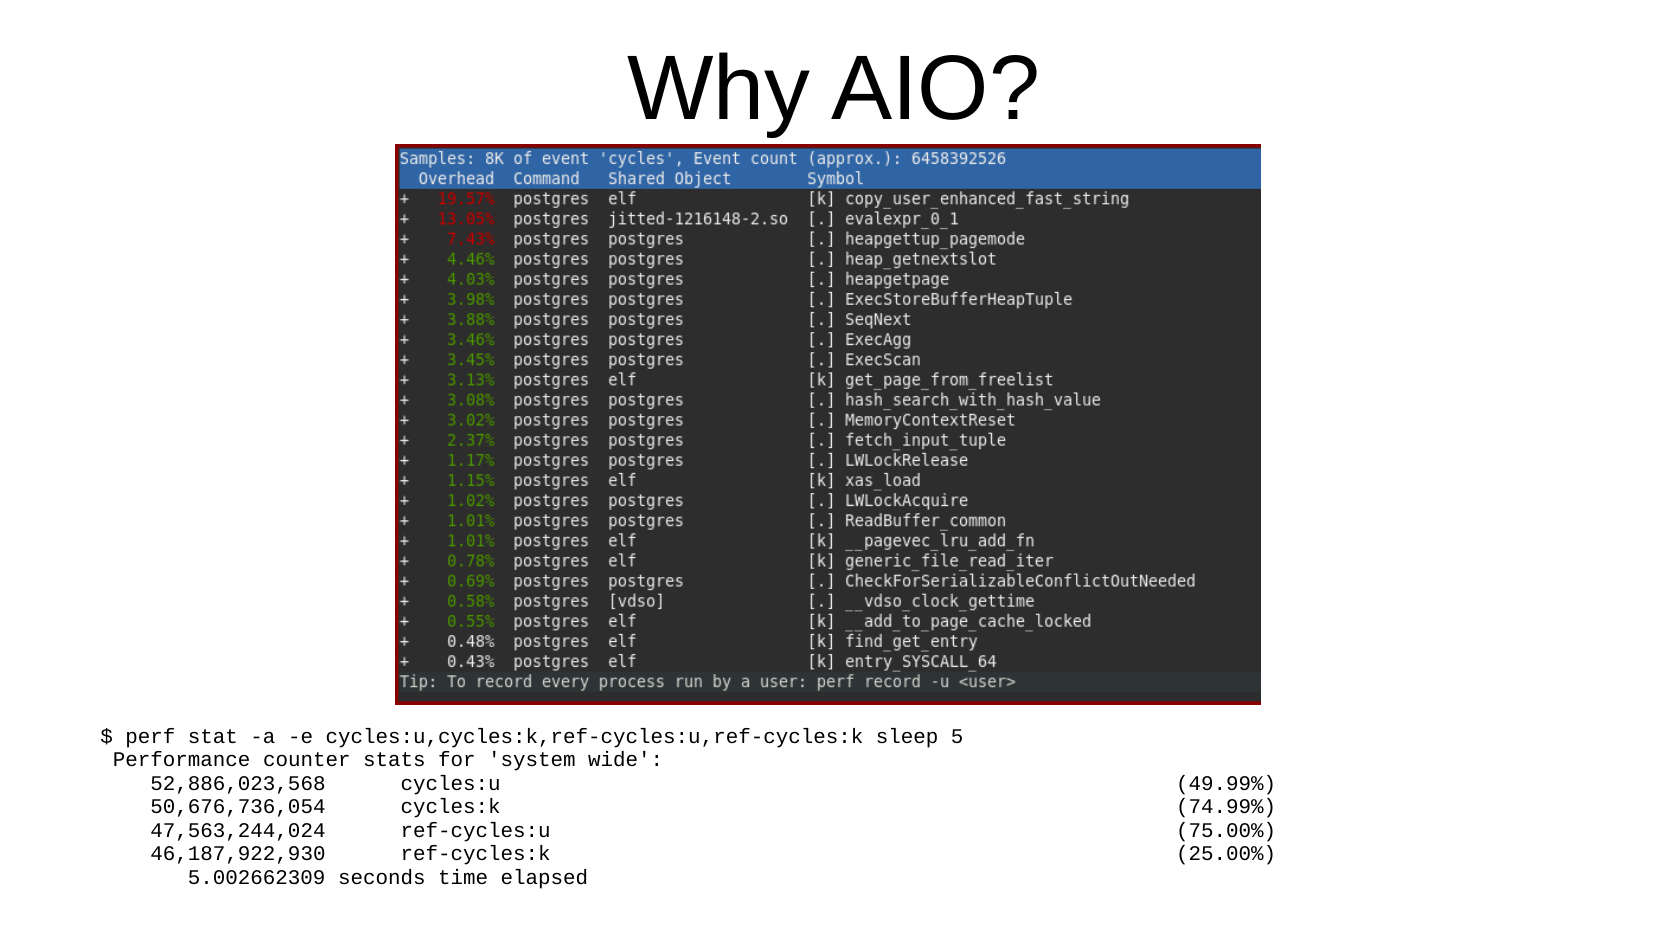

# Why AIO?
$ perf stat -a -e cycles:u,cycles:k,ref-cycles:u,ref-cycles:k sleep 5
 Performance counter stats for 'system wide':
 52,886,023,568 cycles:u (49.99%)
 50,676,736,054 cycles:k (74.99%)
 47,563,244,024 ref-cycles:u (75.00%)
 46,187,922,930 ref-cycles:k (25.00%)
 5.002662309 seconds time elapsed